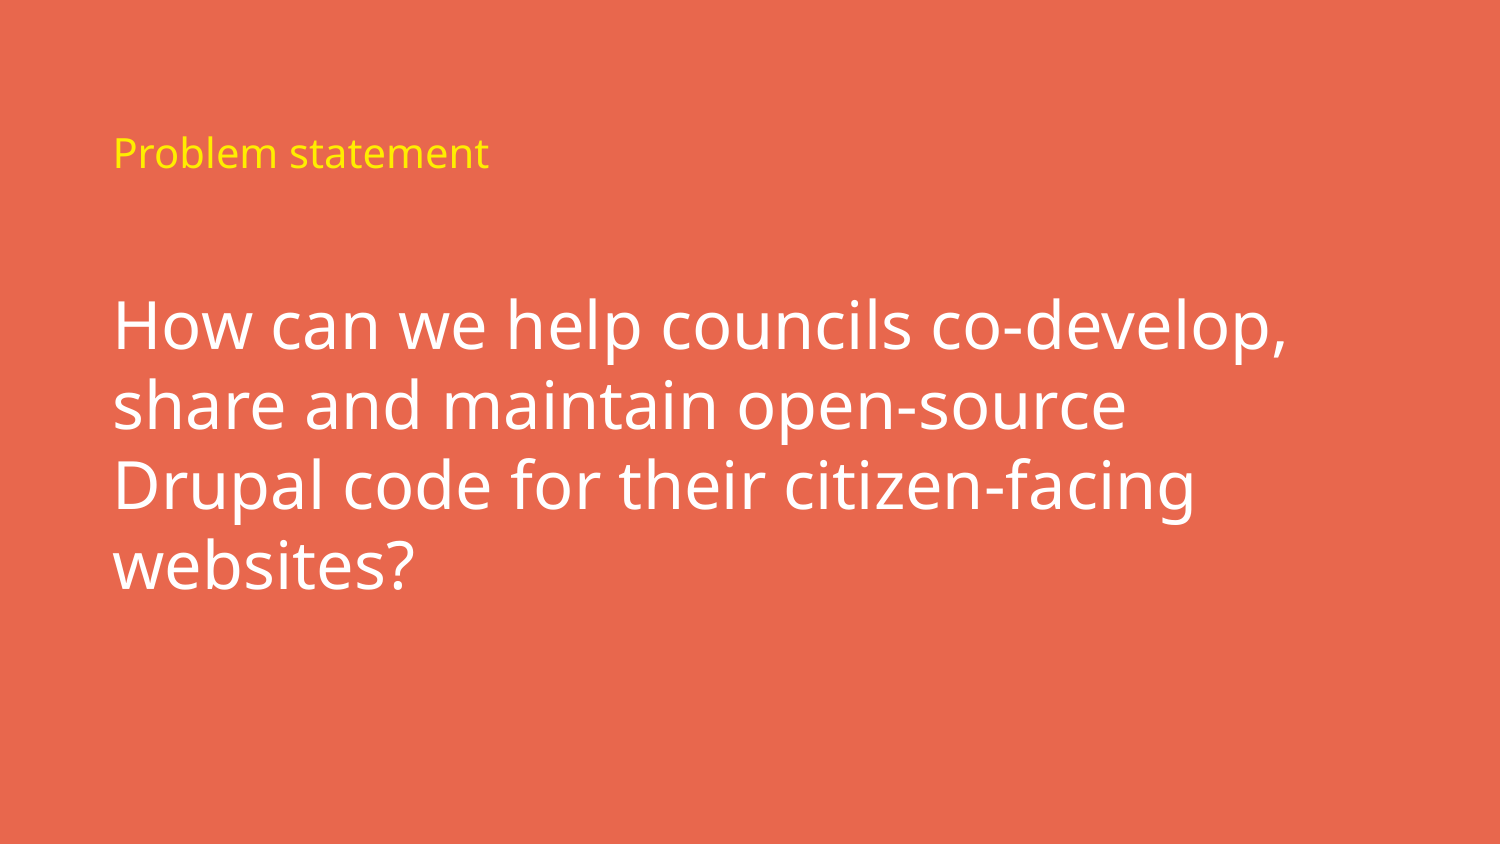

Problem statement
How can we help councils co-develop, share and maintain open-source Drupal code for their citizen-facing websites?